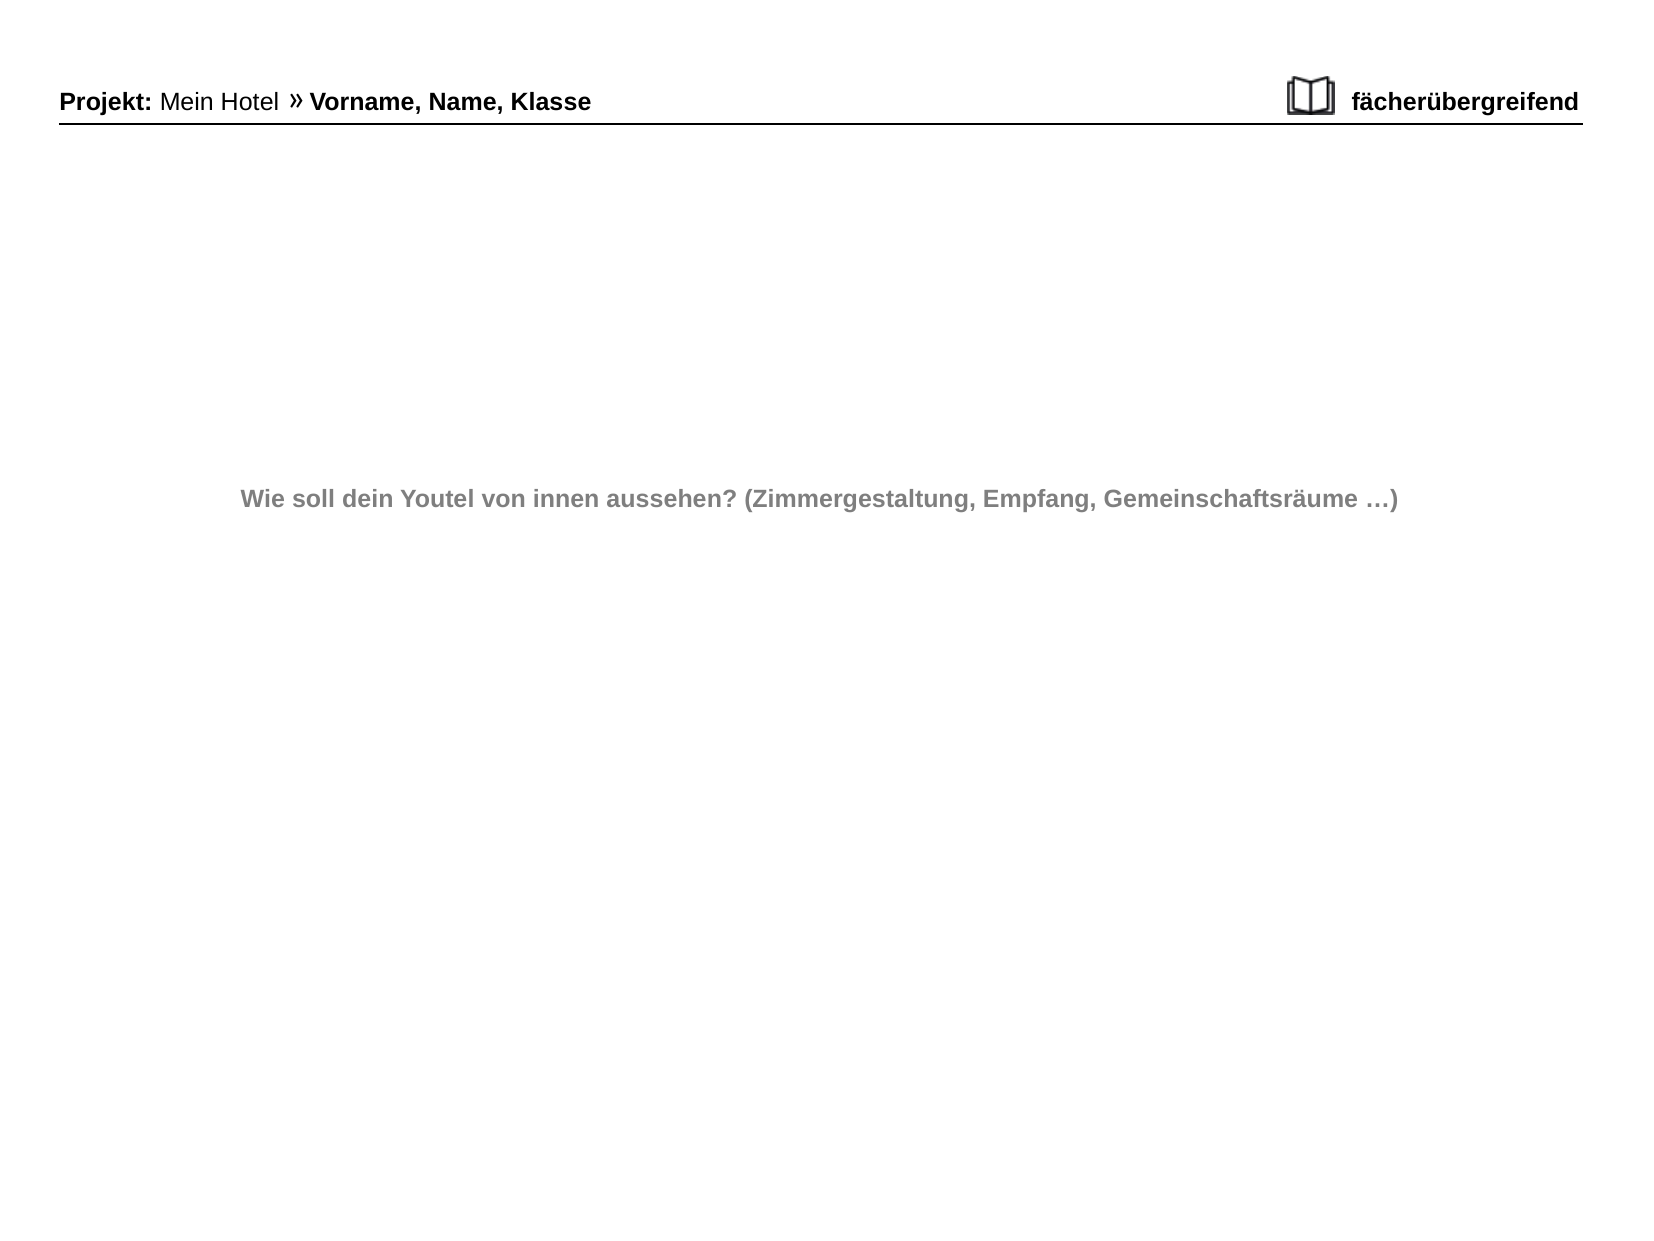

Projekt: Mein Hotel » Vorname, Name, Klasse						 fächerübergreifend
Wie soll dein Youtel von innen aussehen? (Zimmergestaltung, Empfang, Gemeinschaftsräume …)